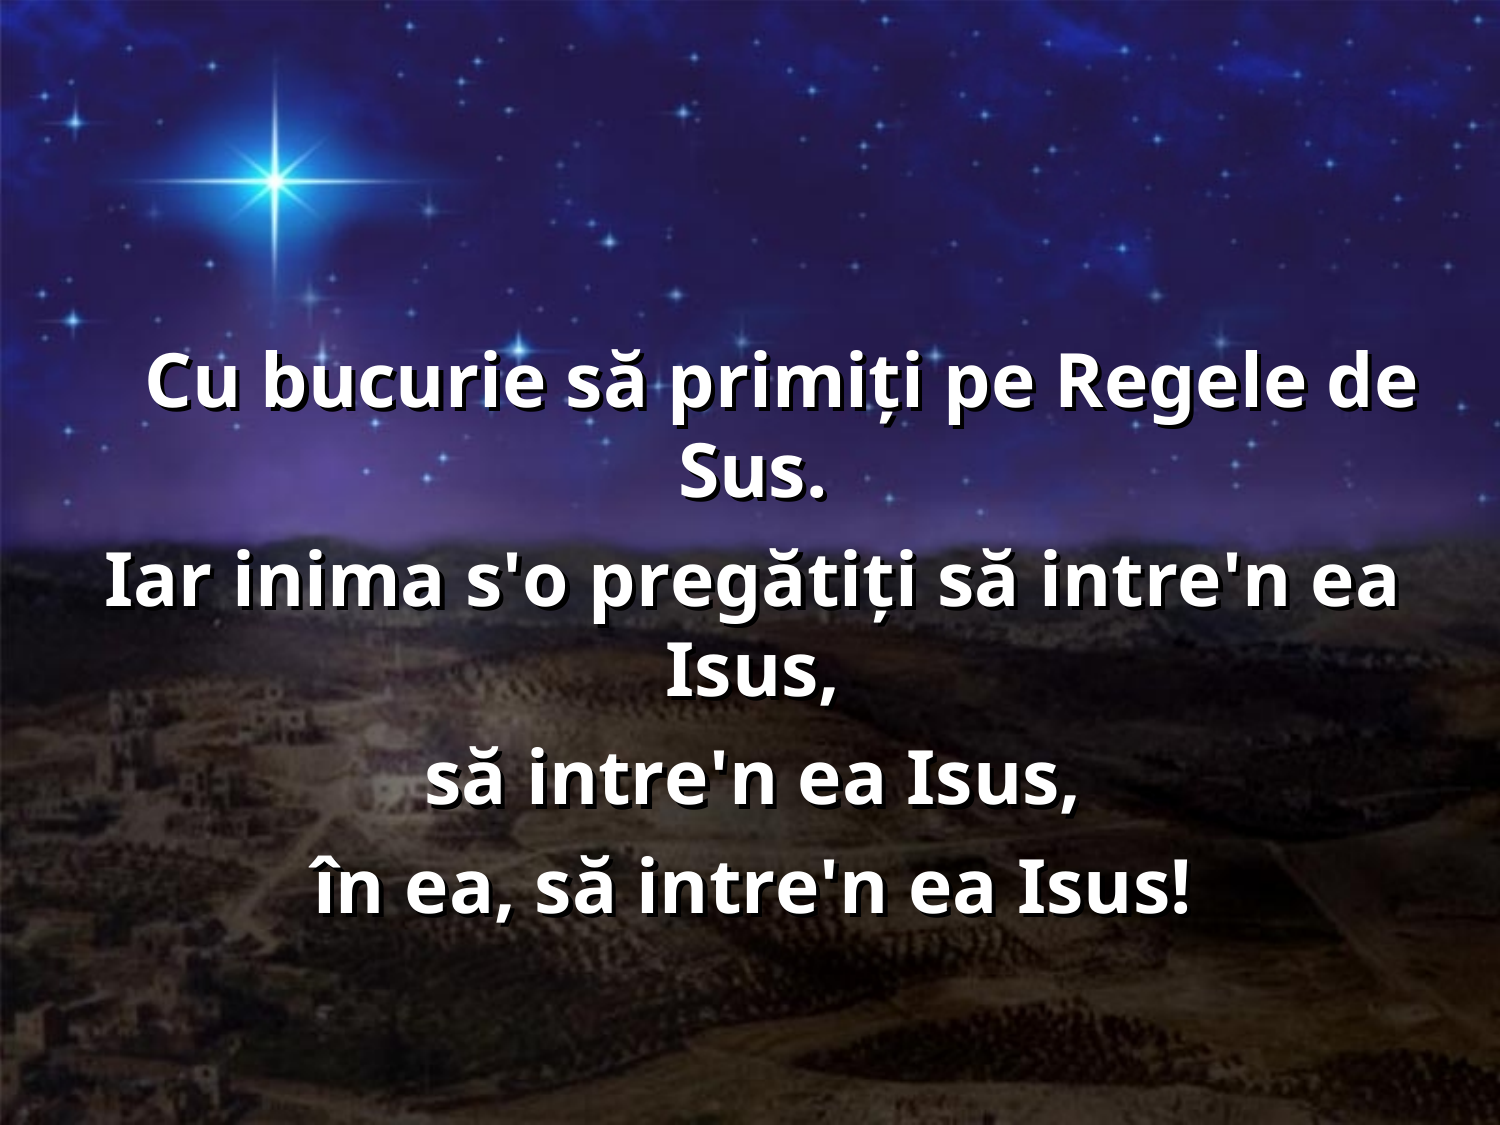

Cu bucurie să primiţi pe Regele de Sus.
Iar inima s'o pregătiţi să intre'n ea Isus,
să intre'n ea Isus,
în ea, să intre'n ea Isus!